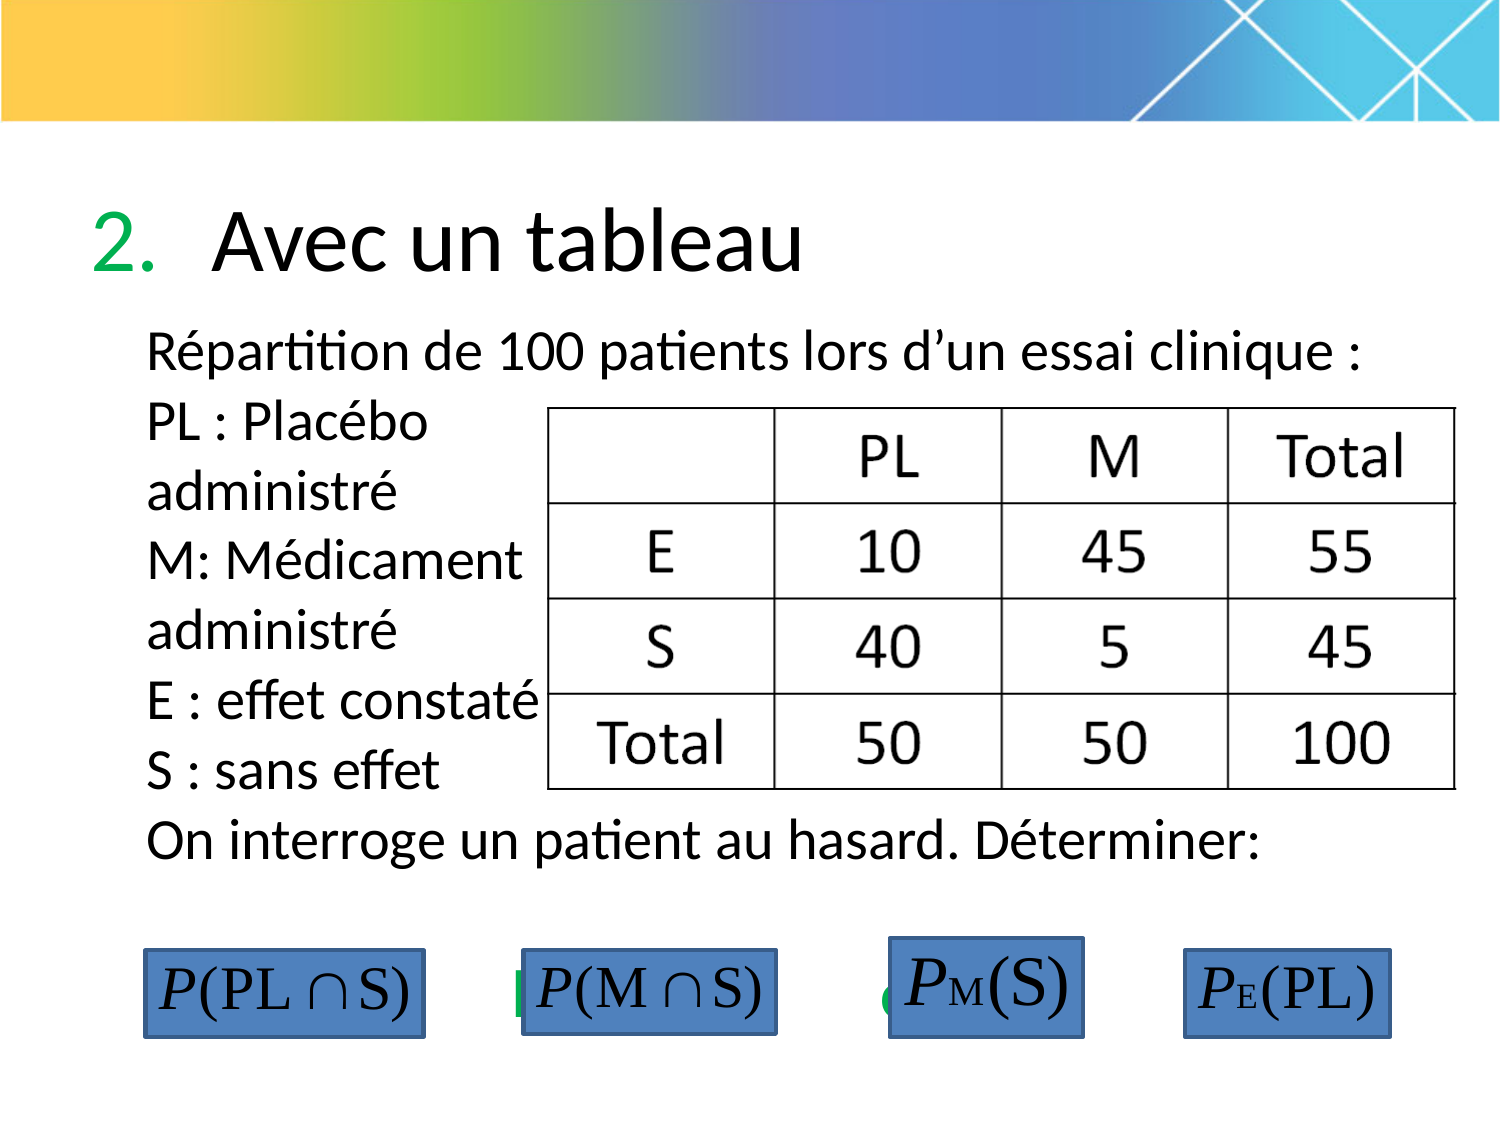

# Avec un tableau
Répartition de 100 patients lors d’un essai clinique :
PL : Placébo
administré
M: Médicament
administré
E : effet constaté
S : sans effet
On interroge un patient au hasard. Déterminer:
a. b. c. d.